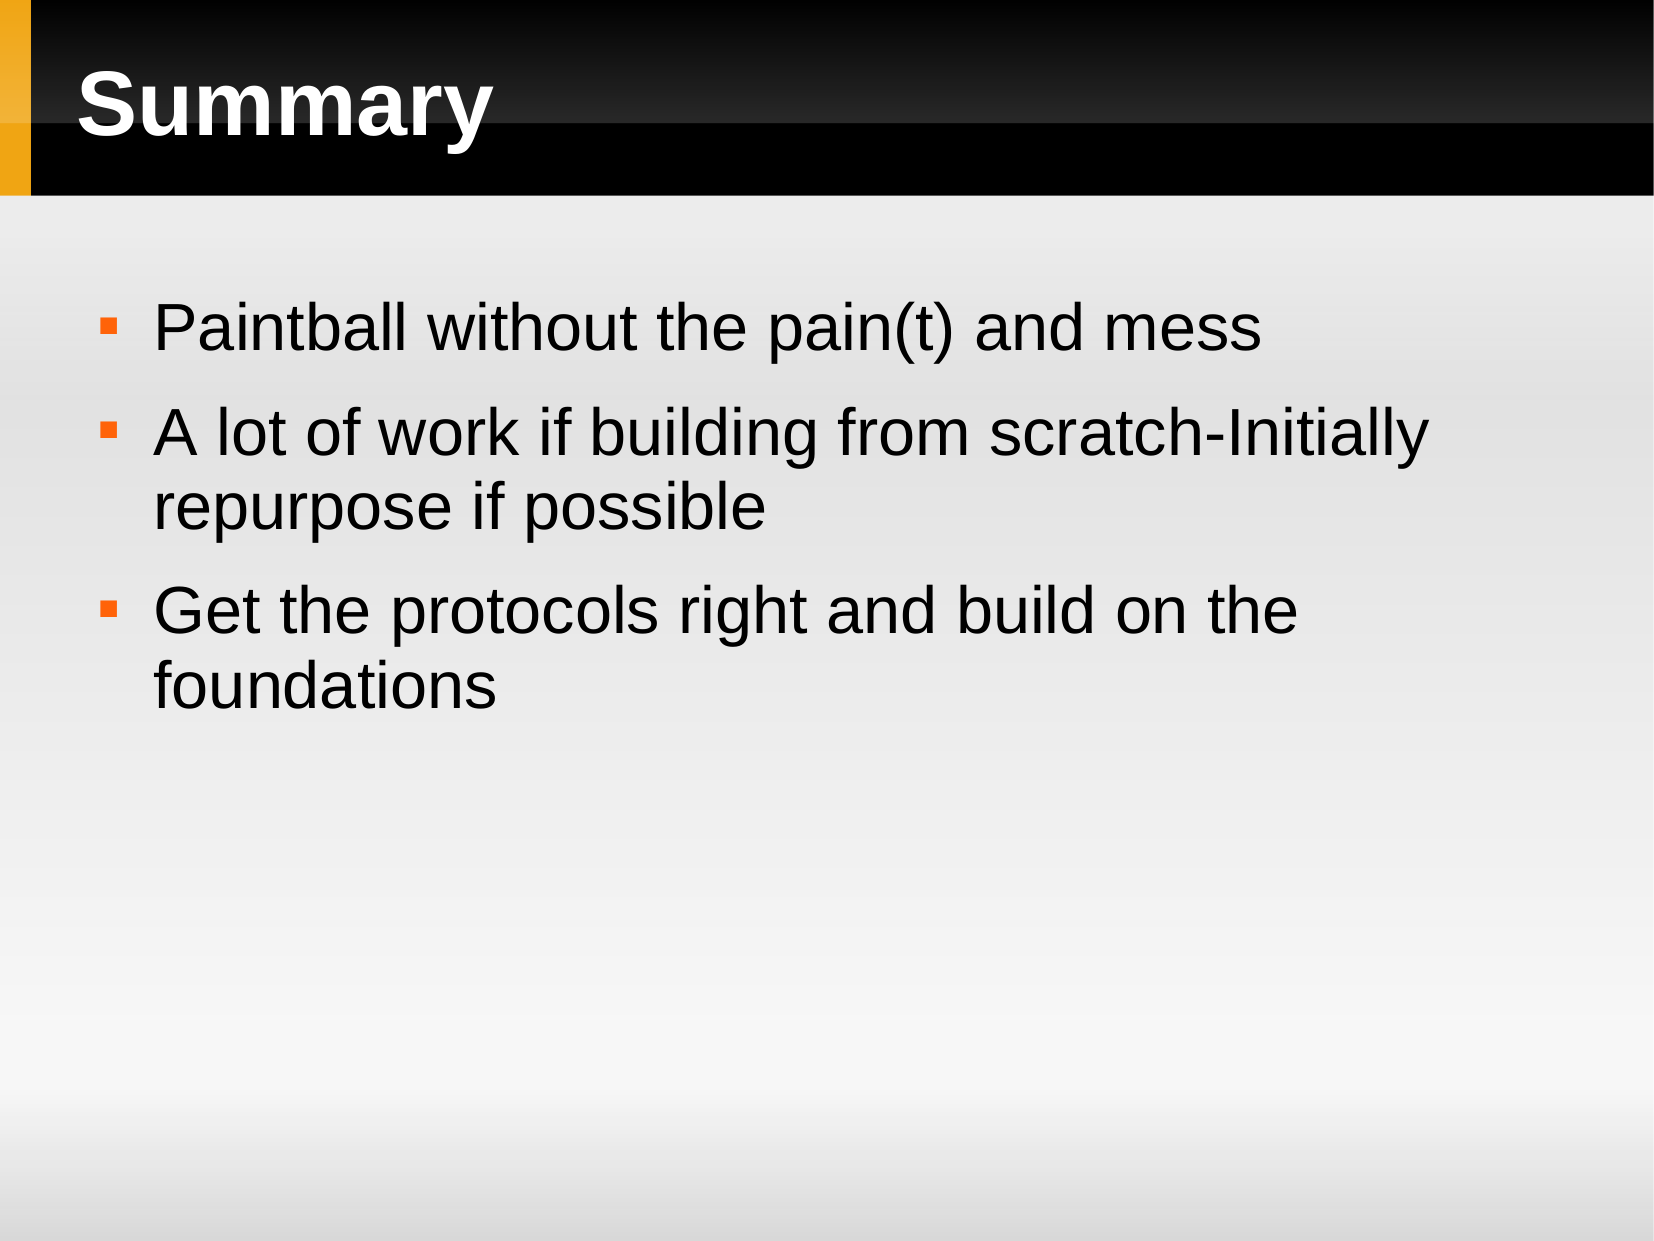

# Summary
Paintball without the pain(t) and mess
A lot of work if building from scratch-Initially repurpose if possible
Get the protocols right and build on the foundations